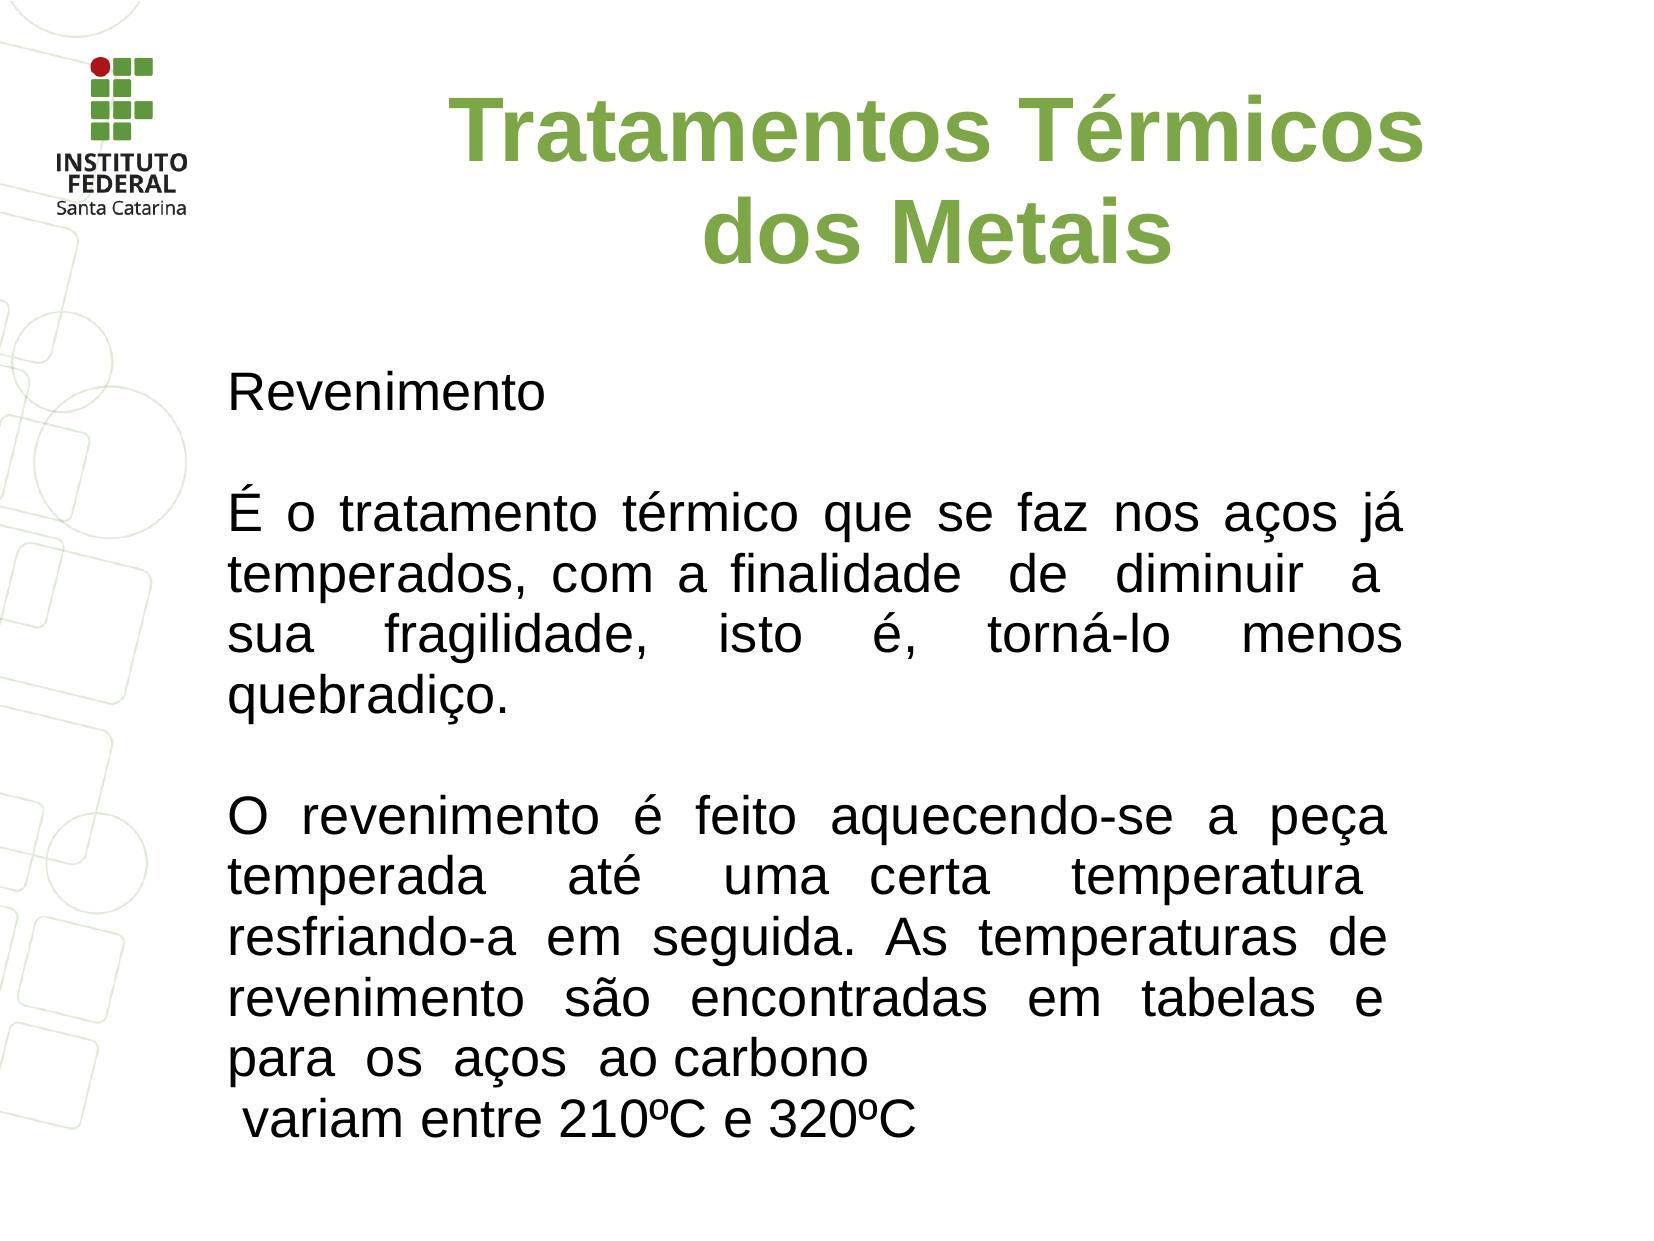

#
Tratamentos Térmicos
dos Metais
Revenimento
É o tratamento térmico que se faz nos aços já temperados, com a finalidade de diminuir a sua fragilidade, isto é, torná-lo menos quebradiço.
O revenimento é feito aquecendo-se a peça temperada até uma certa temperatura resfriando-a em seguida. As temperaturas de
revenimento são encontradas em tabelas e para os aços ao carbono
 variam entre 210ºC e 320ºC